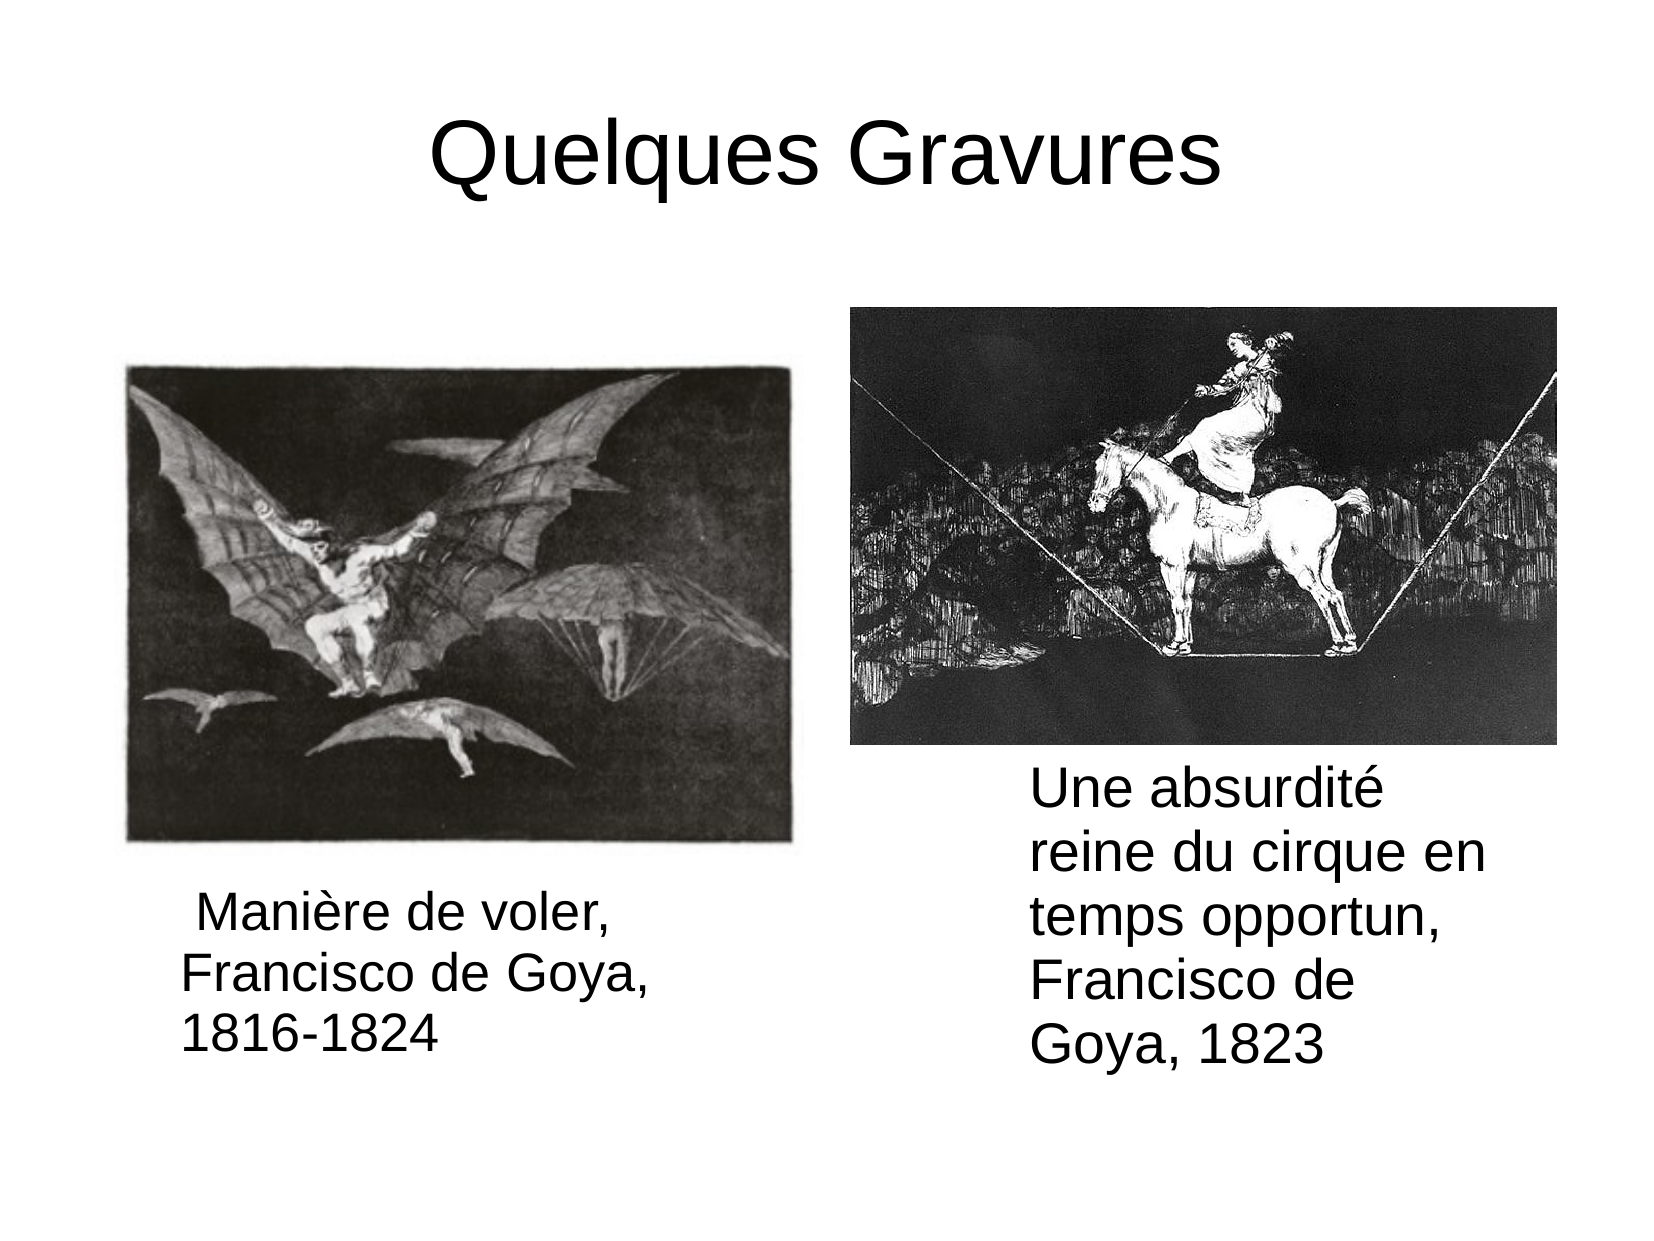

# Quelques Gravures
Une absurdité reine du cirque en temps opportun, Francisco de Goya, 1823
 Manière de voler, Francisco de Goya, 1816-1824